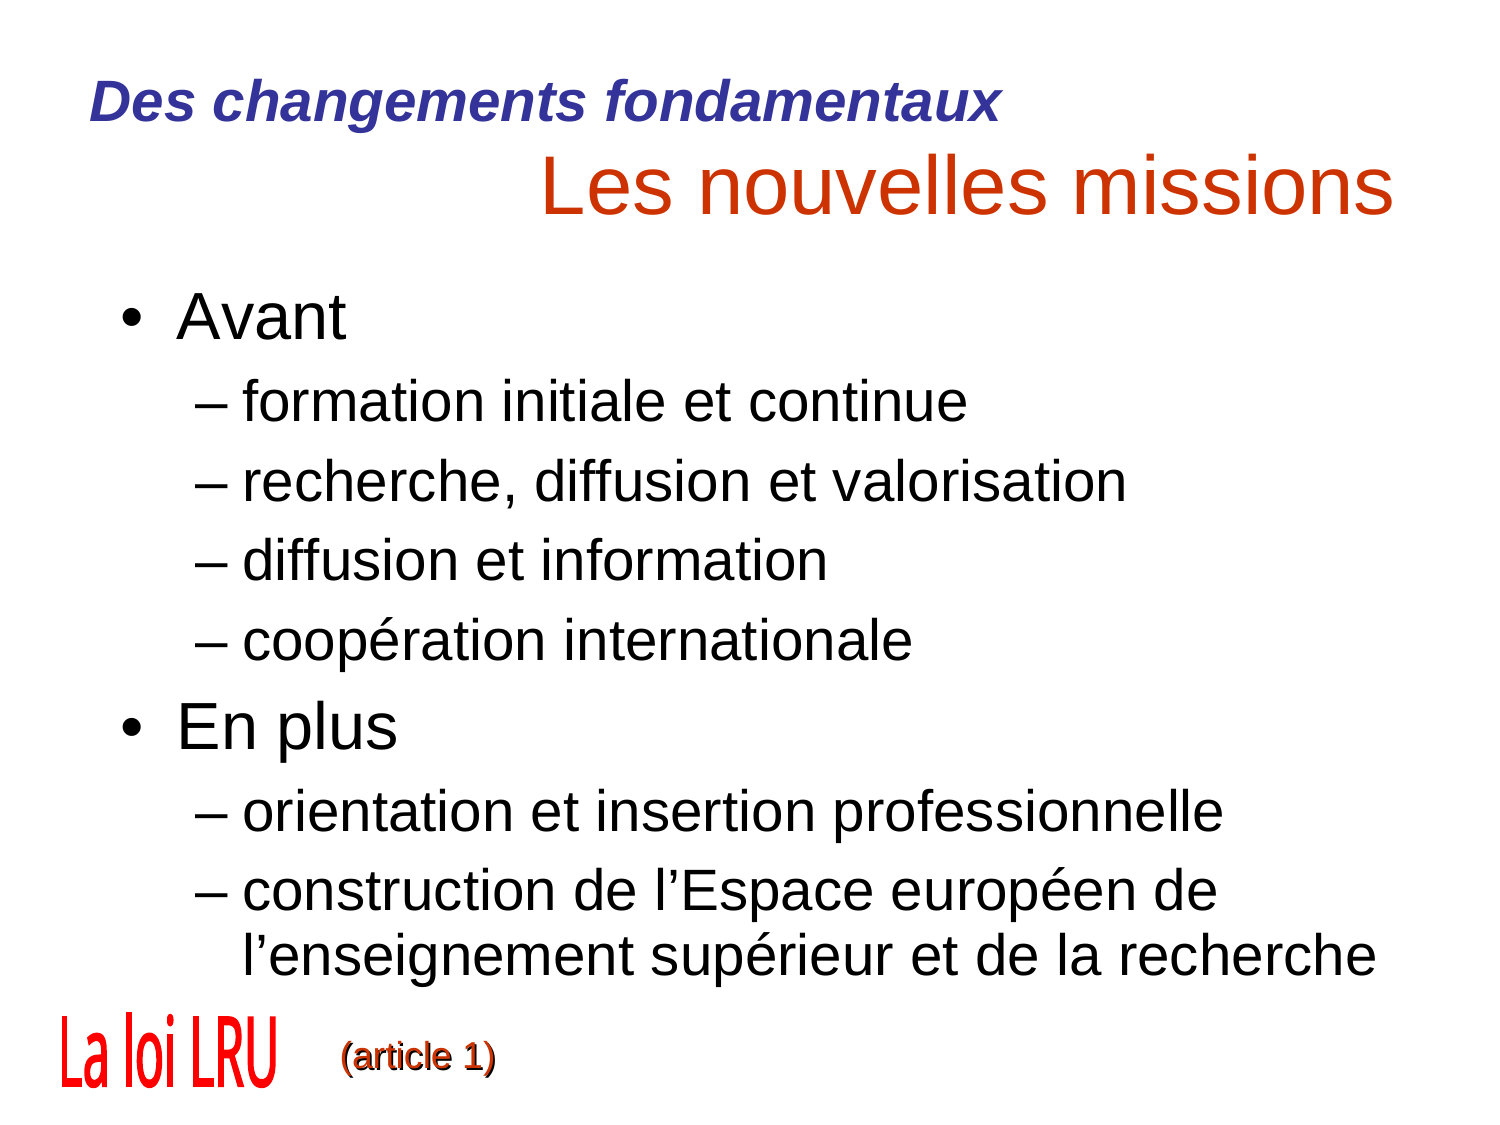

# Des changements fondamentaux Les nouvelles missions
Avant
formation initiale et continue
recherche, diffusion et valorisation
diffusion et information
coopération internationale
En plus
orientation et insertion professionnelle
construction de l’Espace européen de l’enseignement supérieur et de la recherche
La loi LRU
(article 1)